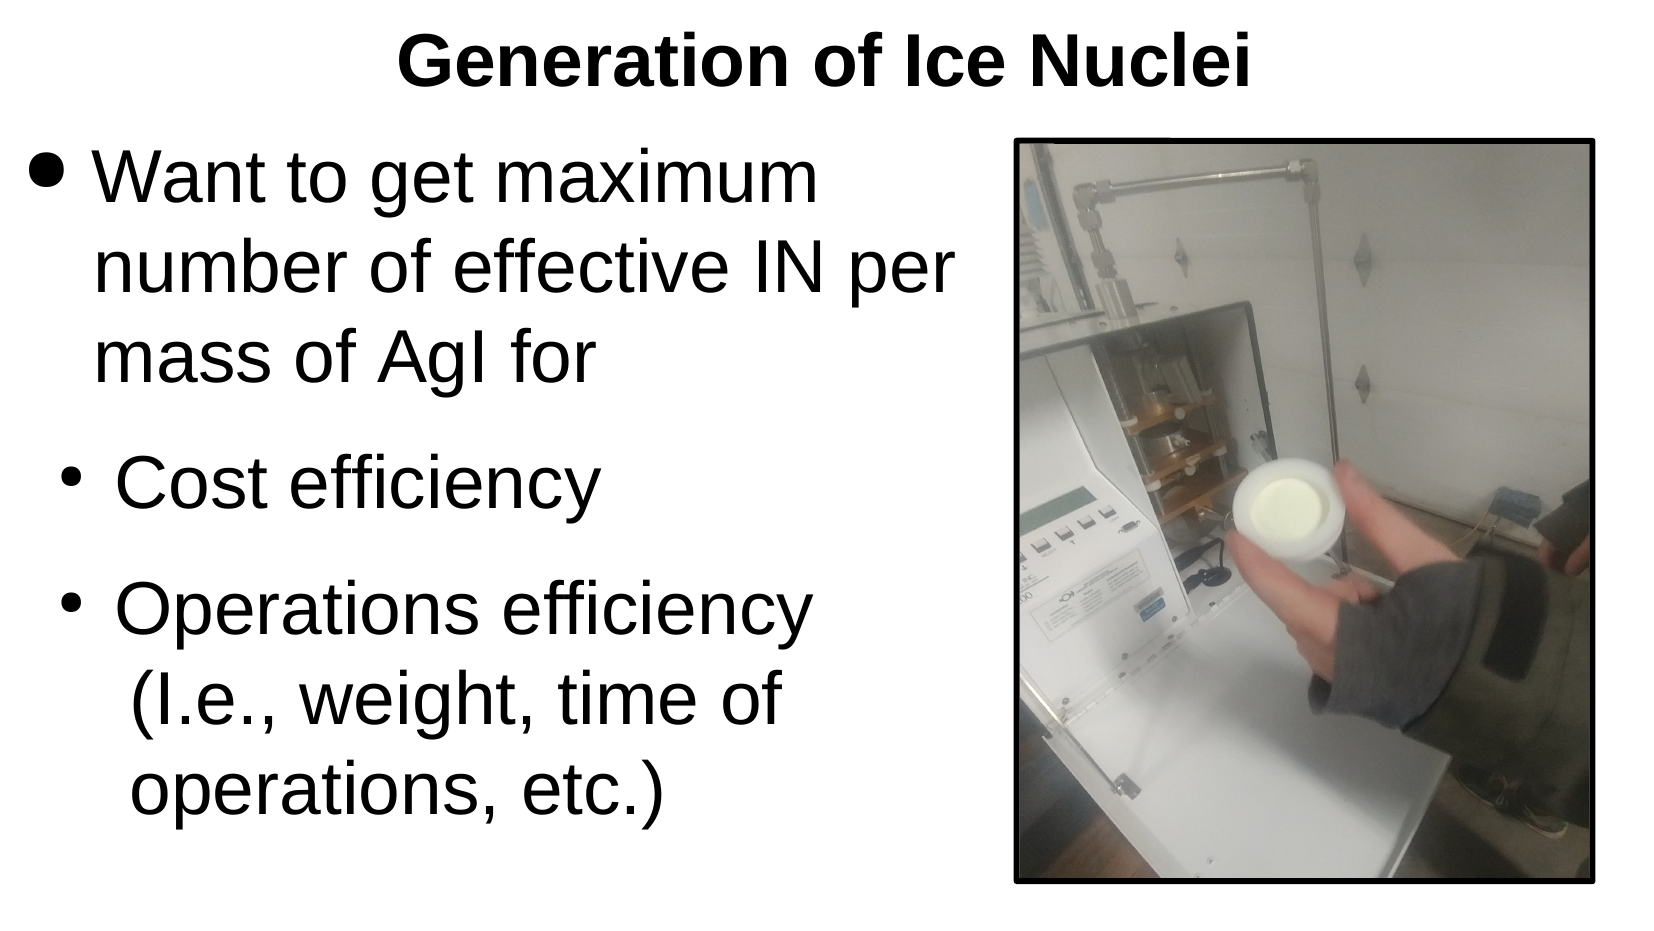

# Generation of Ice Nuclei
 Want to get maximum number of effective IN per mass of AgI for
 Cost efficiency
 Operations efficiency (I.e., weight, time of operations, etc.)